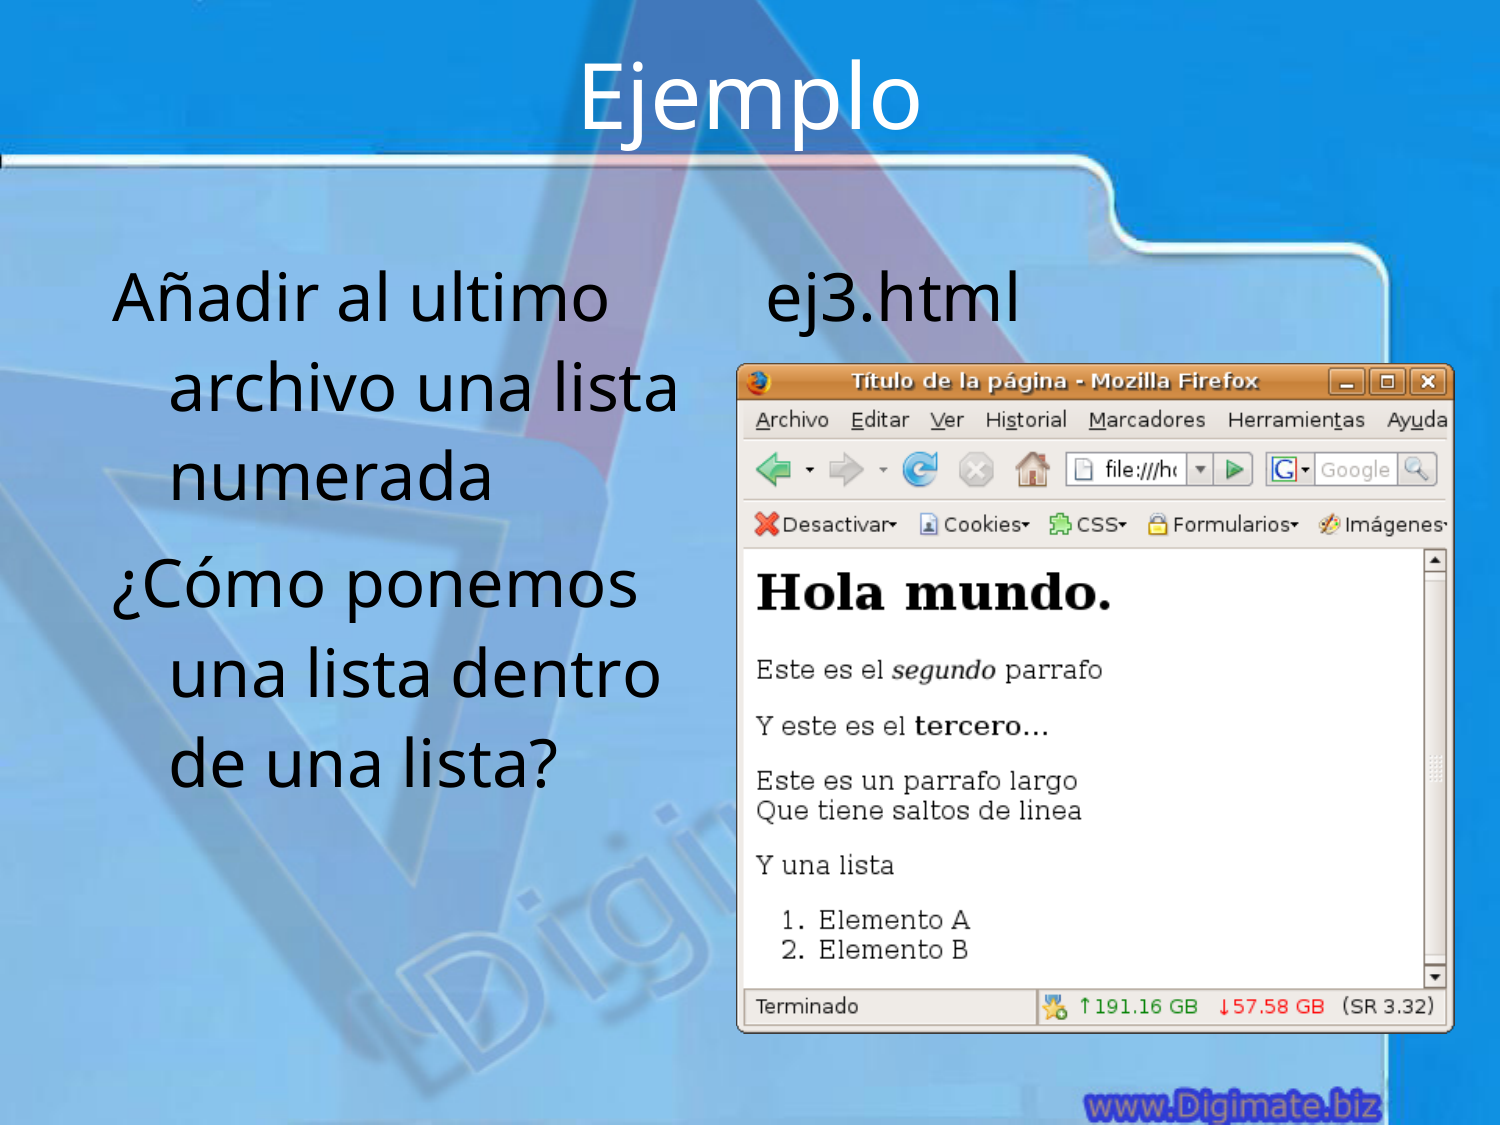

# Ejemplo
Añadir al ultimo archivo una lista numerada
¿Cómo ponemos una lista dentro de una lista?
ej3.html